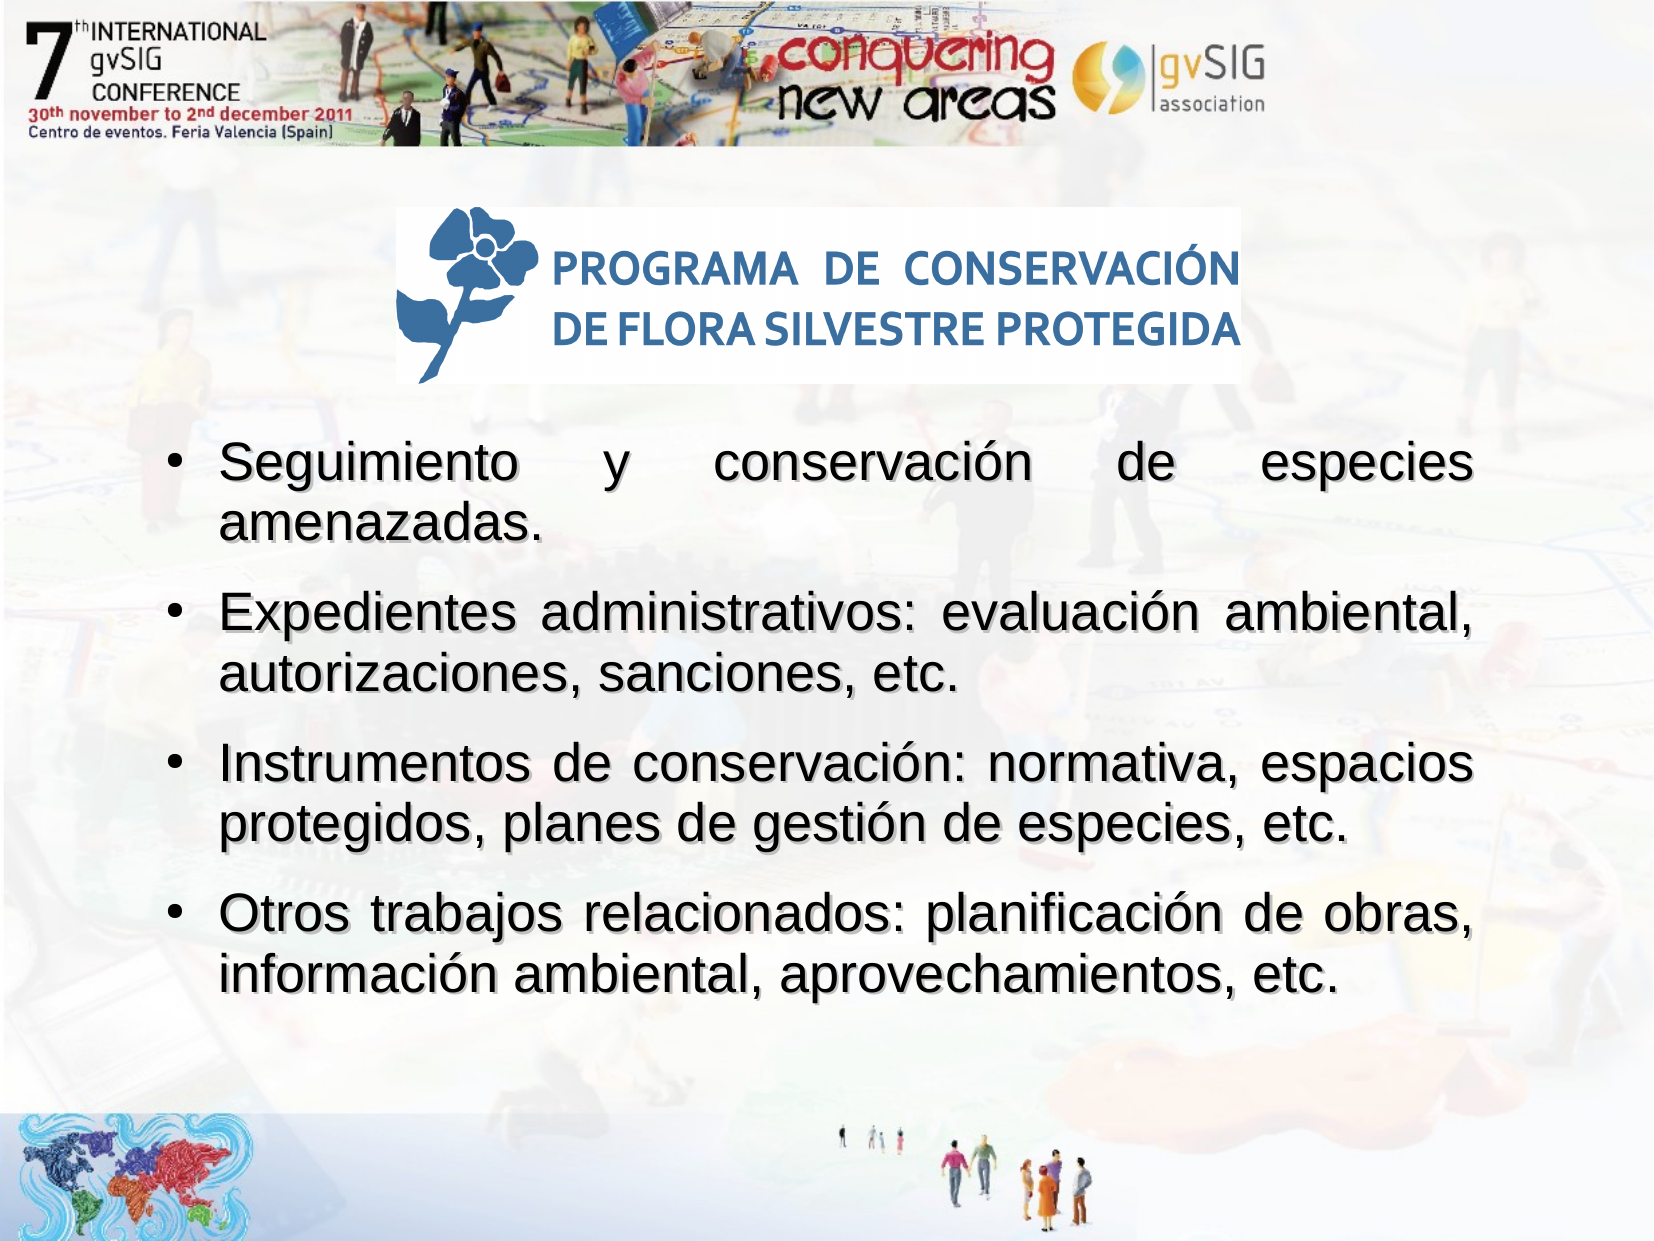

# Seguimiento y conservación de especies amenazadas.
Expedientes administrativos: evaluación ambiental, autorizaciones, sanciones, etc.
Instrumentos de conservación: normativa, espacios protegidos, planes de gestión de especies, etc.
Otros trabajos relacionados: planificación de obras, información ambiental, aprovechamientos, etc.